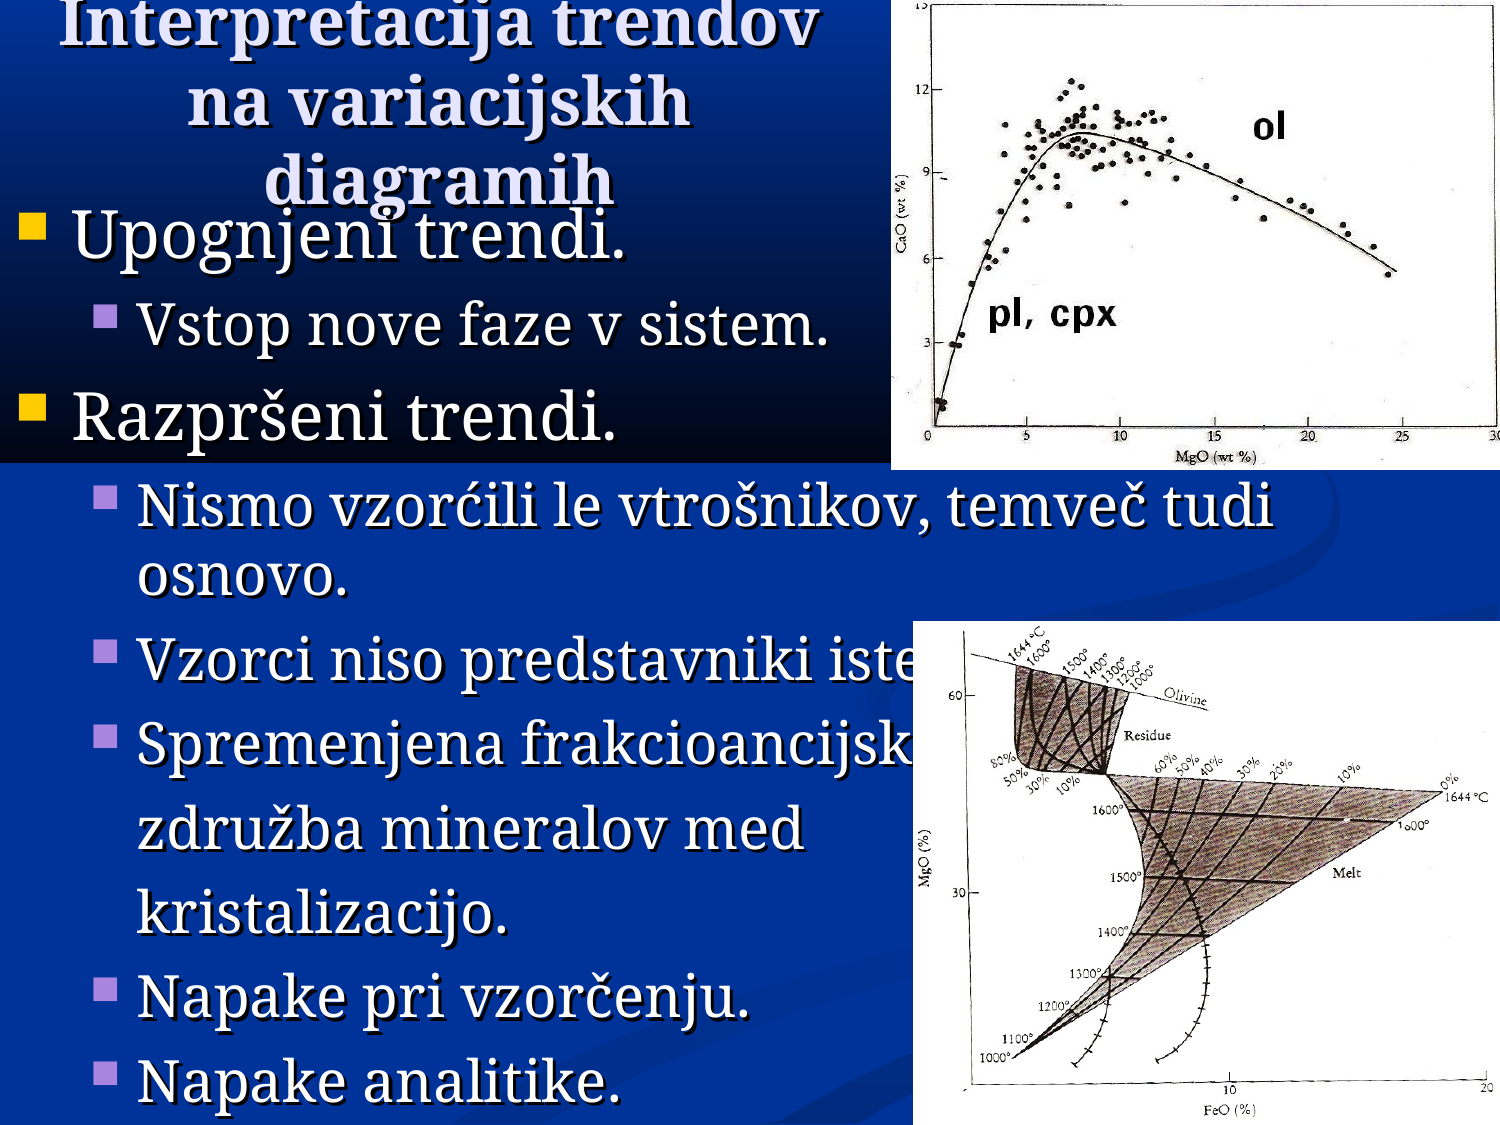

# Interpretacija trendov na variacijskih diagramih
Upognjeni trendi.
Vstop nove faze v sistem.
Razpršeni trendi.
Nismo vzorćili le vtrošnikov, temveč tudi osnovo.
Vzorci niso predstavniki iste magme.
Spremenjena frakcioancijska
	združba mineralov med
	kristalizacijo.
Napake pri vzorčenju.
Napake analitike.
Računalniško modeliranje.